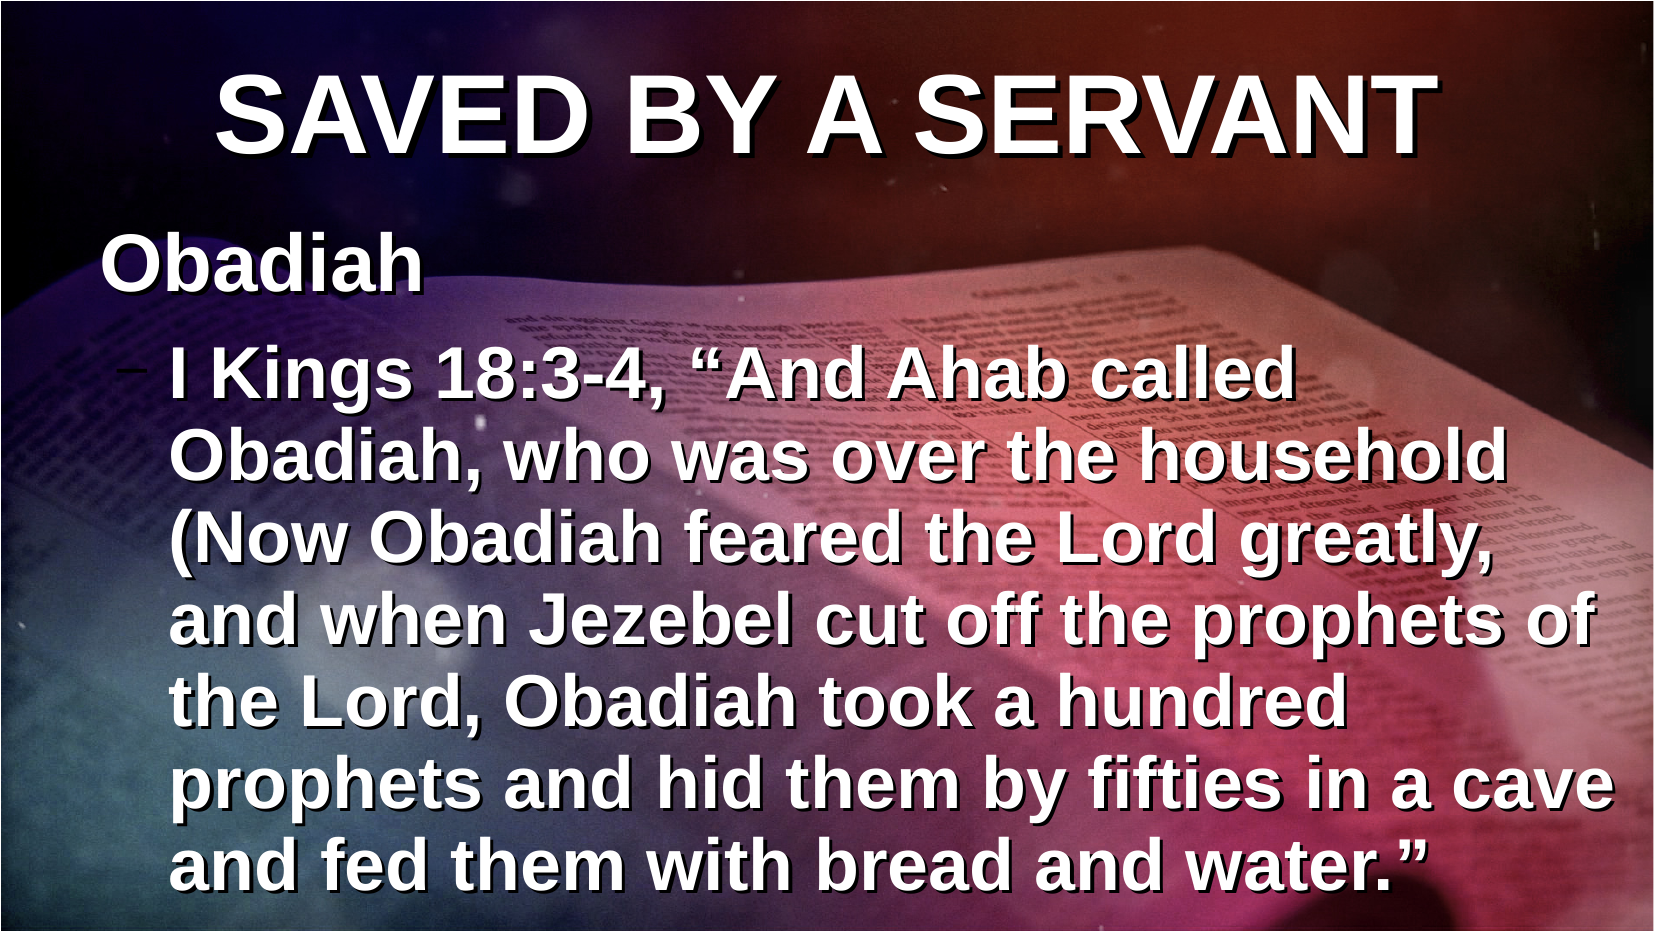

# SAVED BY A SERVANT
Obadiah
I Kings 18:3-4, “And Ahab called Obadiah, who was over the household (Now Obadiah feared the Lord greatly, and when Jezebel cut off the prophets of the Lord, Obadiah took a hundred prophets and hid them by fifties in a cave and fed them with bread and water.”